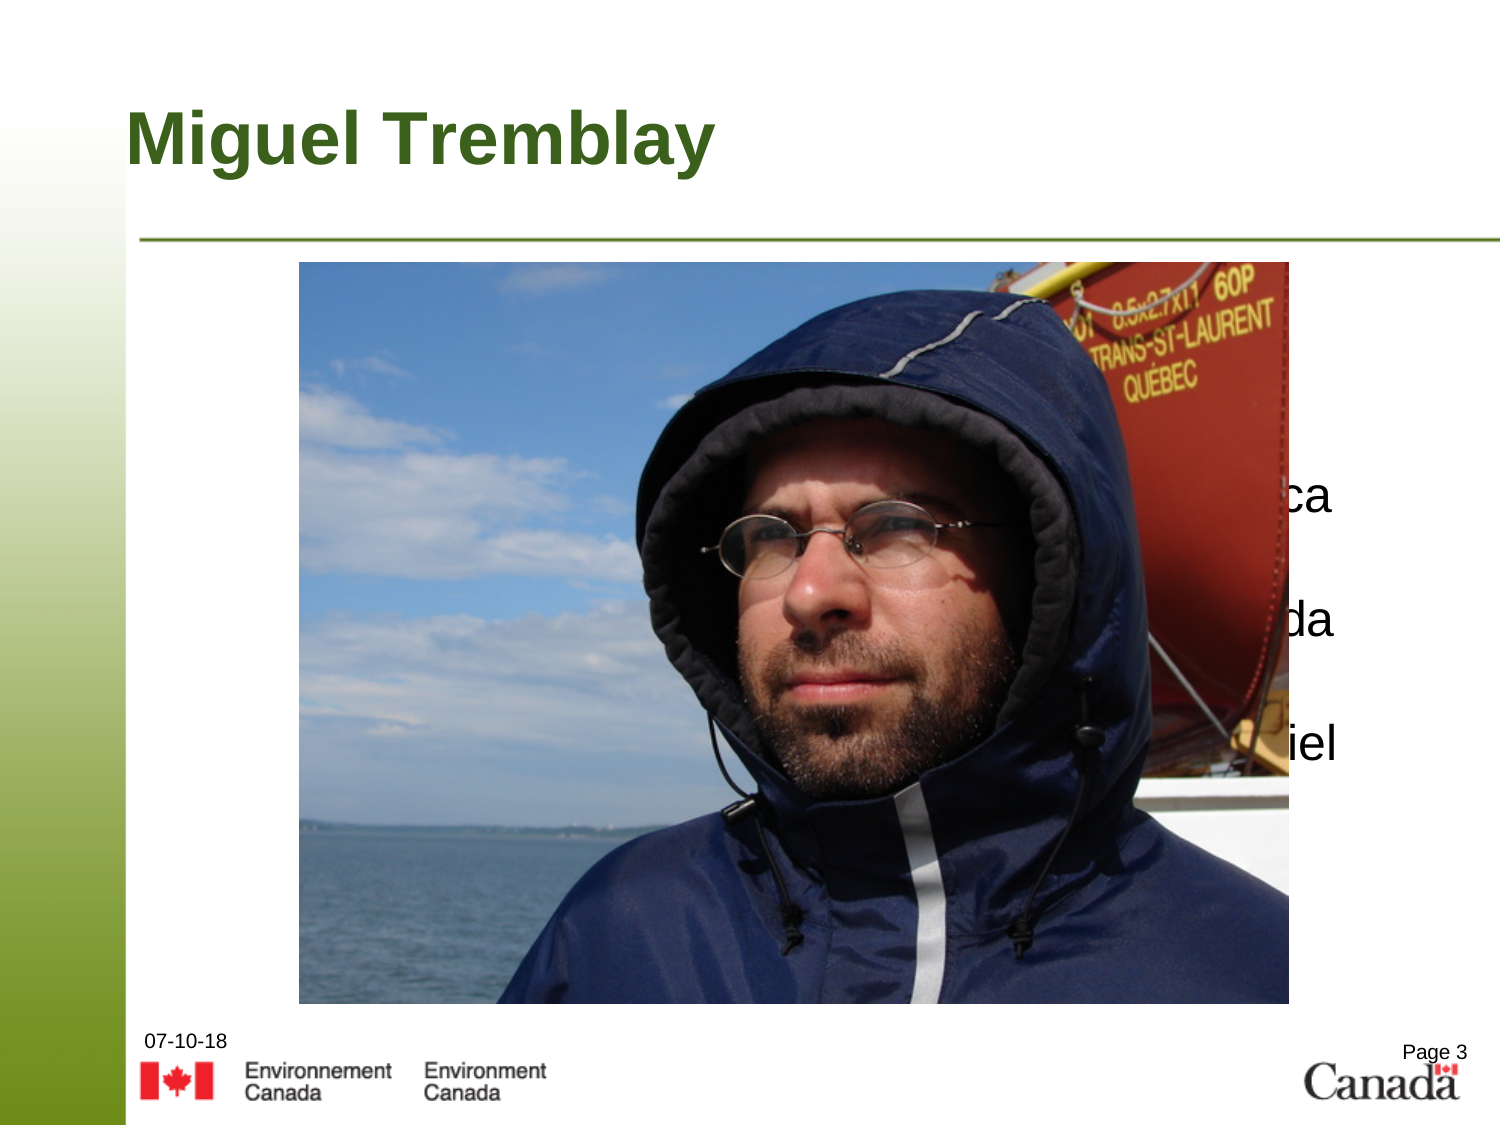

# Miguel Tremblay
Montréal, Québec
Physicien
Le logiciel libre et moi
Contributeur de ptaff.ca depuis 2003
Environnement Canada depuis 2004
Responsable du logiciel METRo